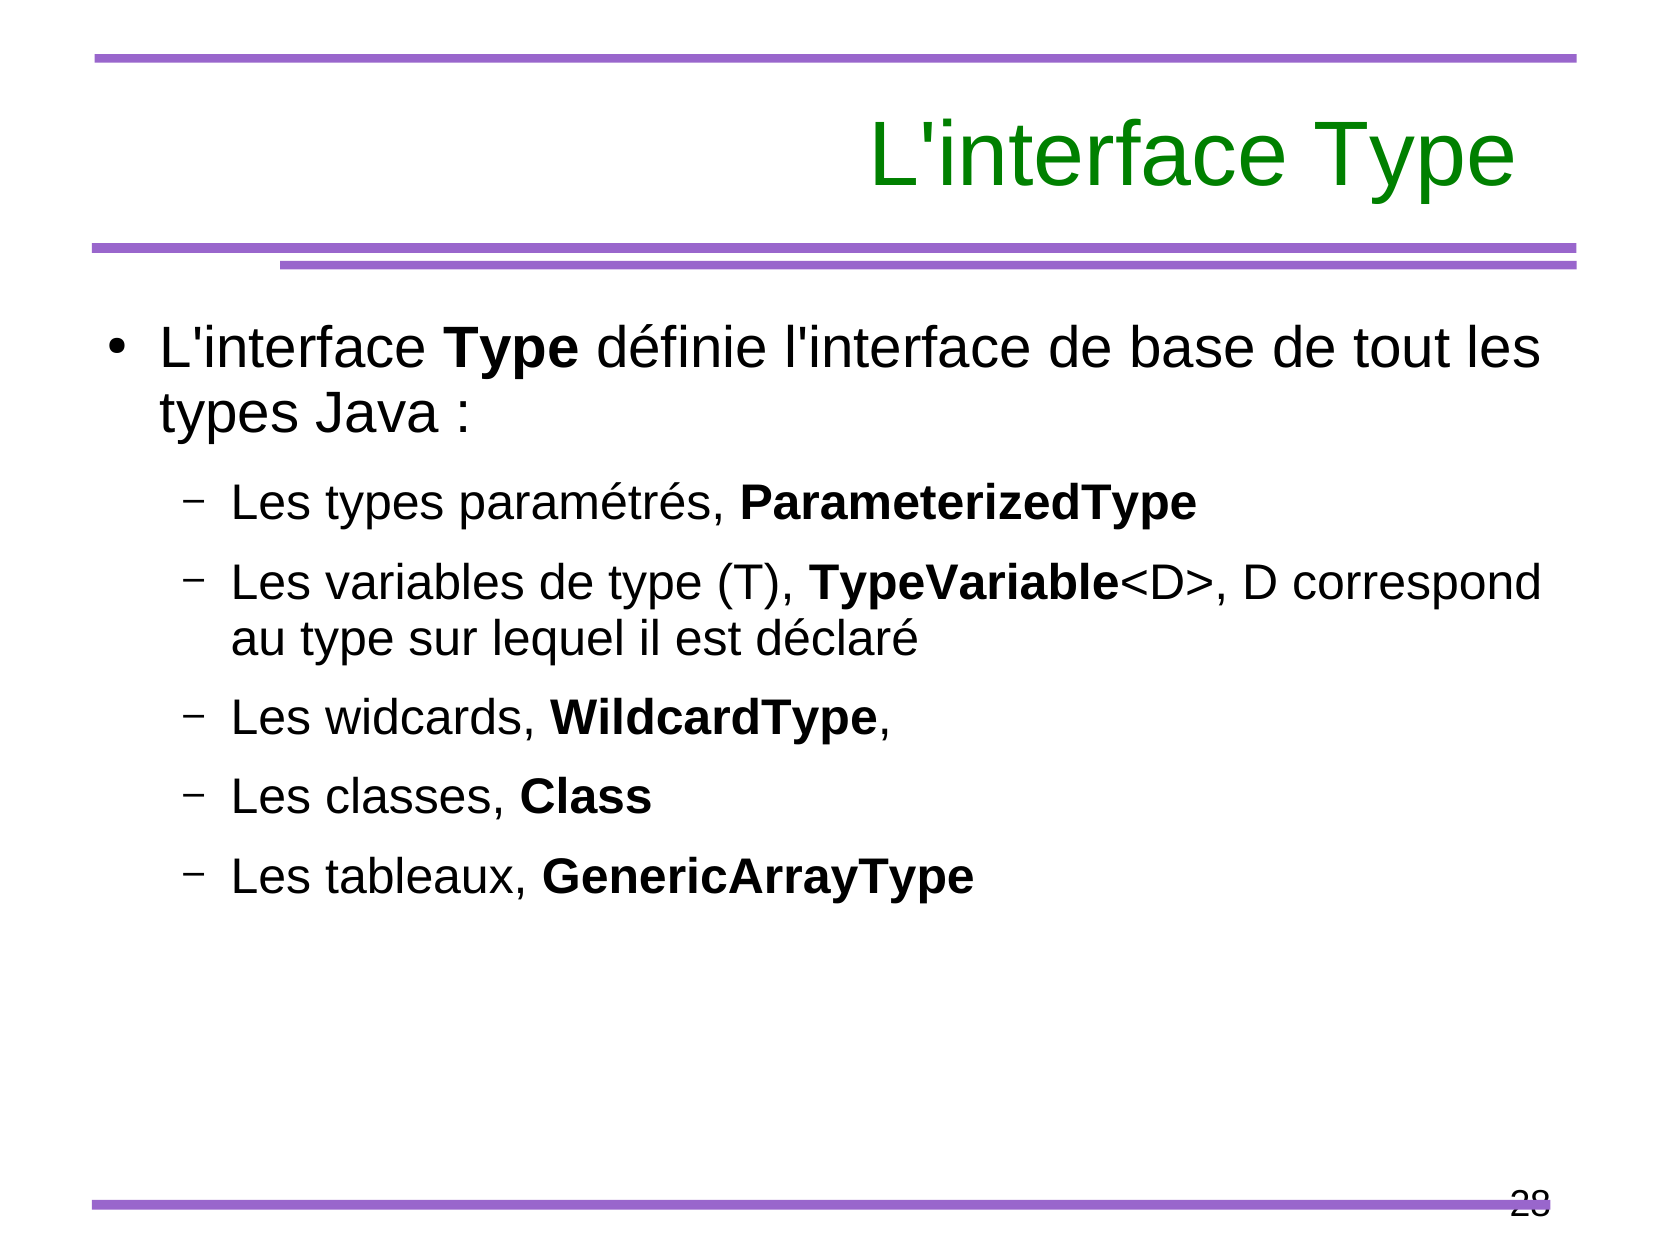

# L'interface Type
L'interface Type définie l'interface de base de tout les types Java :
Les types paramétrés, ParameterizedType
Les variables de type (T), TypeVariable<D>, D correspond au type sur lequel il est déclaré
Les widcards, WildcardType,
Les classes, Class
Les tableaux, GenericArrayType